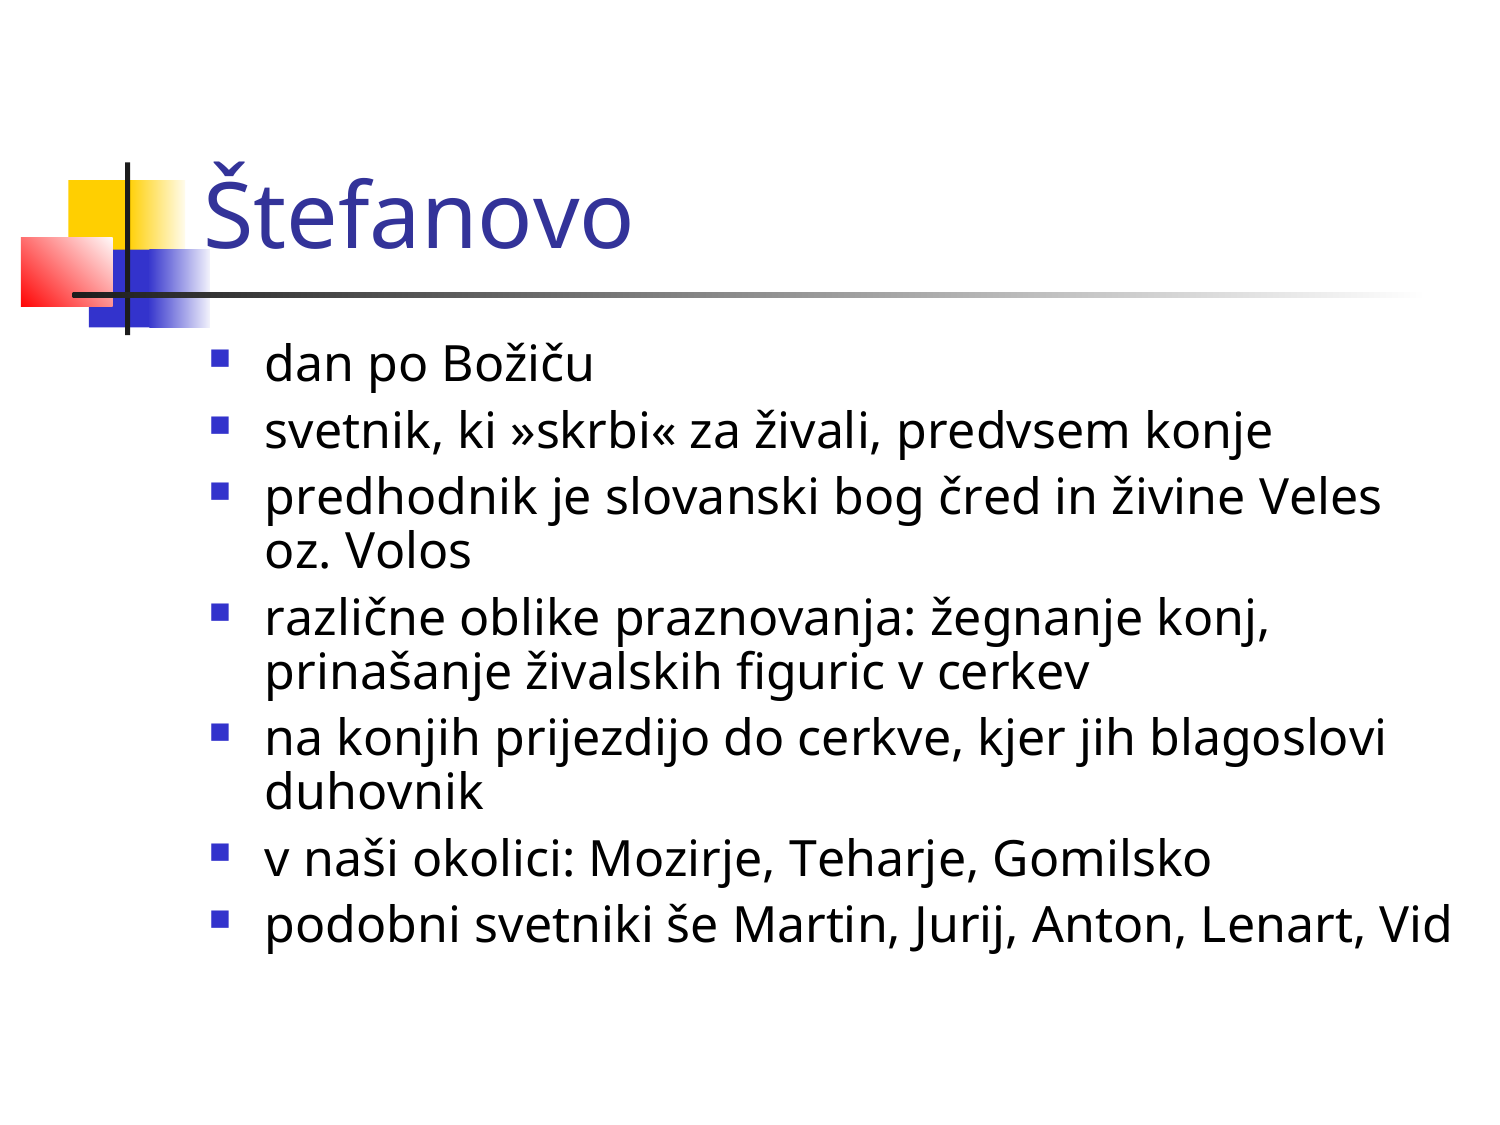

# Štefanovo
dan po Božiču
svetnik, ki »skrbi« za živali, predvsem konje
predhodnik je slovanski bog čred in živine Veles oz. Volos
različne oblike praznovanja: žegnanje konj, prinašanje živalskih figuric v cerkev
na konjih prijezdijo do cerkve, kjer jih blagoslovi duhovnik
v naši okolici: Mozirje, Teharje, Gomilsko
podobni svetniki še Martin, Jurij, Anton, Lenart, Vid